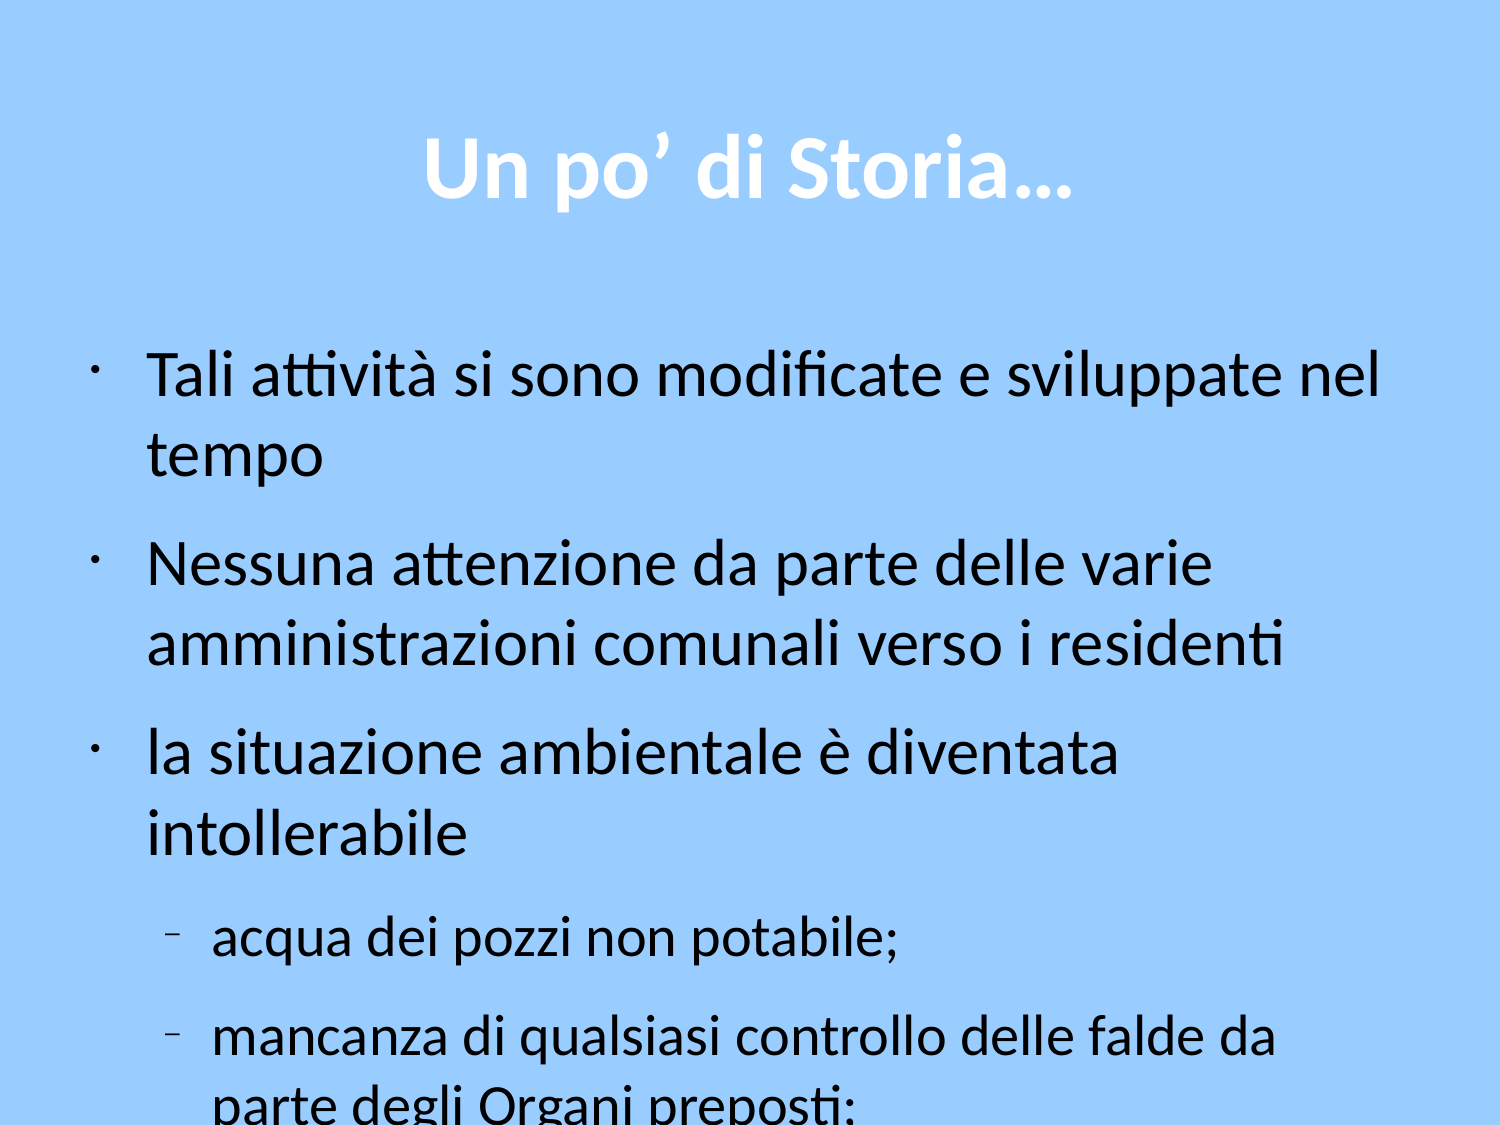

# Un po’ di Storia…
Tali attività si sono modificate e sviluppate nel tempo
Nessuna attenzione da parte delle varie amministrazioni comunali verso i residenti
la situazione ambientale è diventata intollerabile
acqua dei pozzi non potabile;
mancanza di qualsiasi controllo delle falde da parte degli Organi preposti;
variazione delle aree occupate dalle attività;
problemi di viabilità;